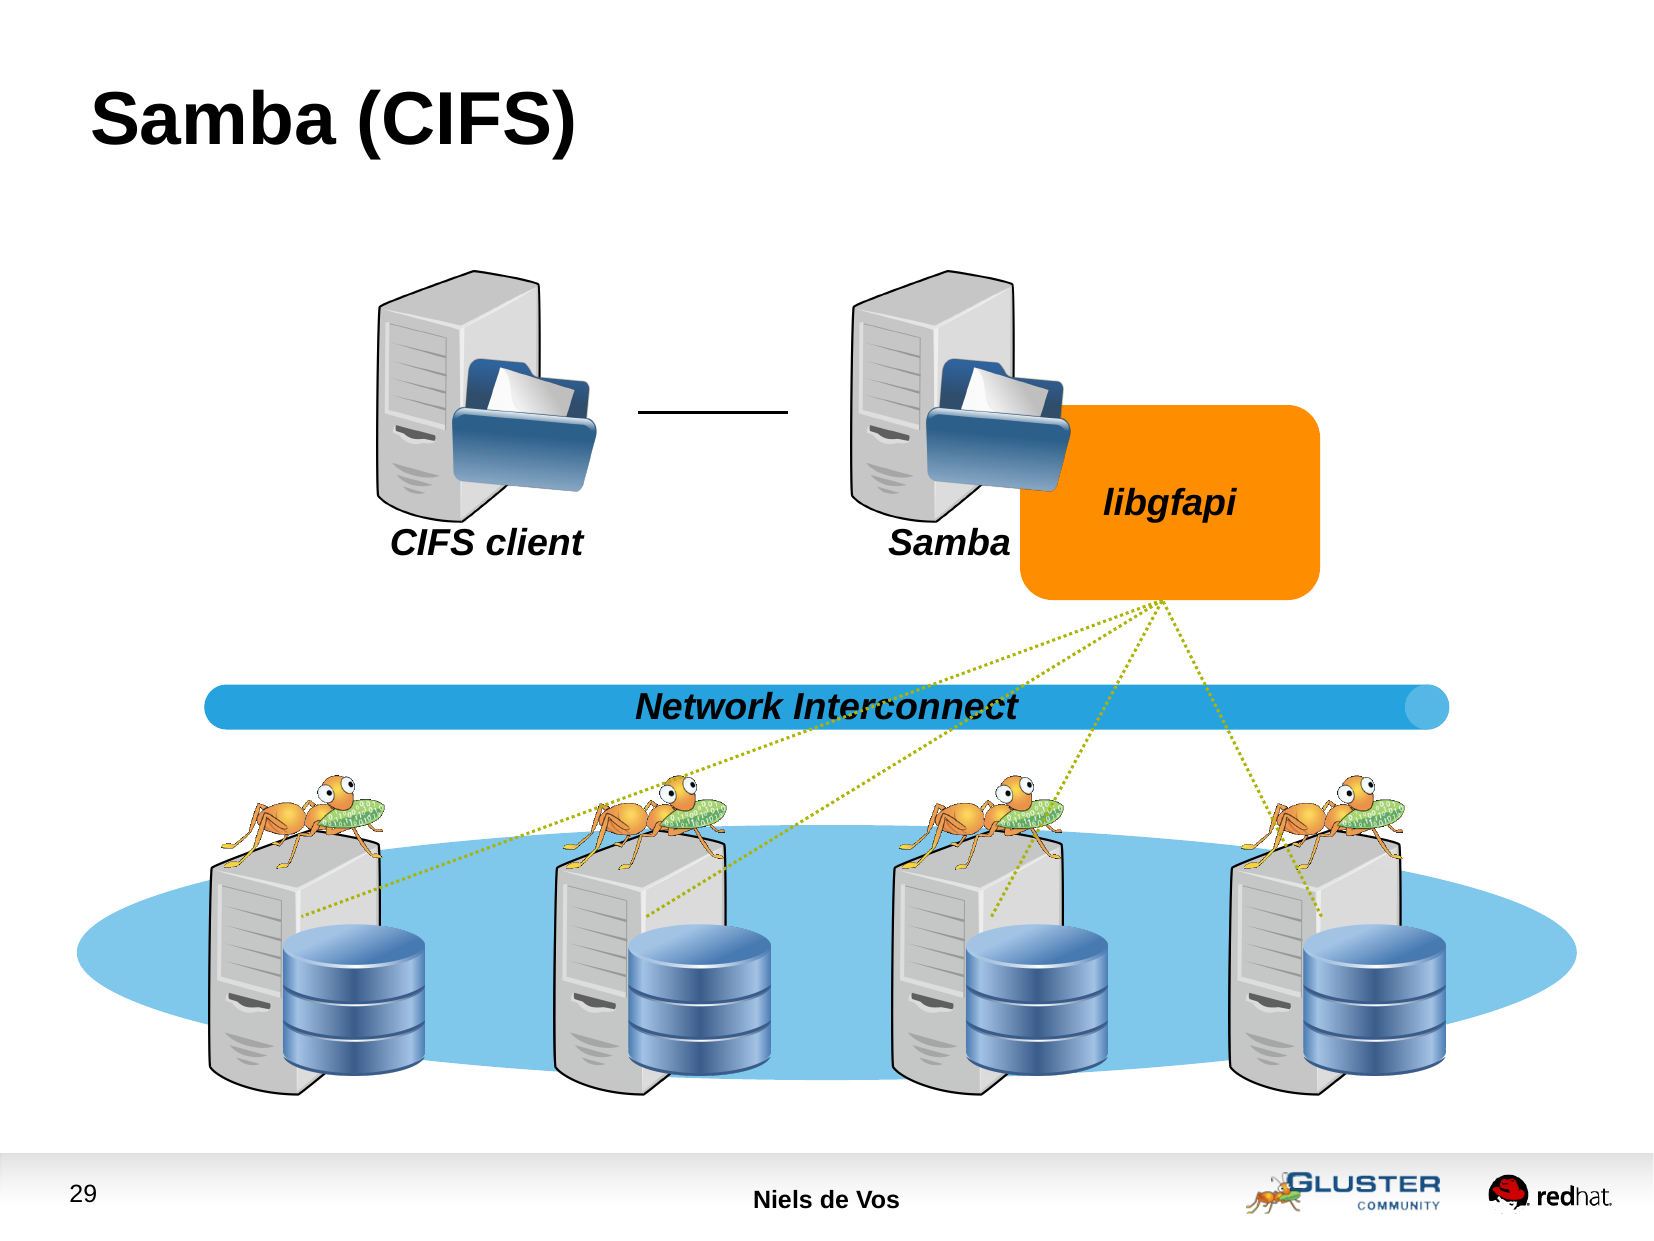

# Samba (CIFS)
CIFS client
Samba
libgfapi
Network Interconnect